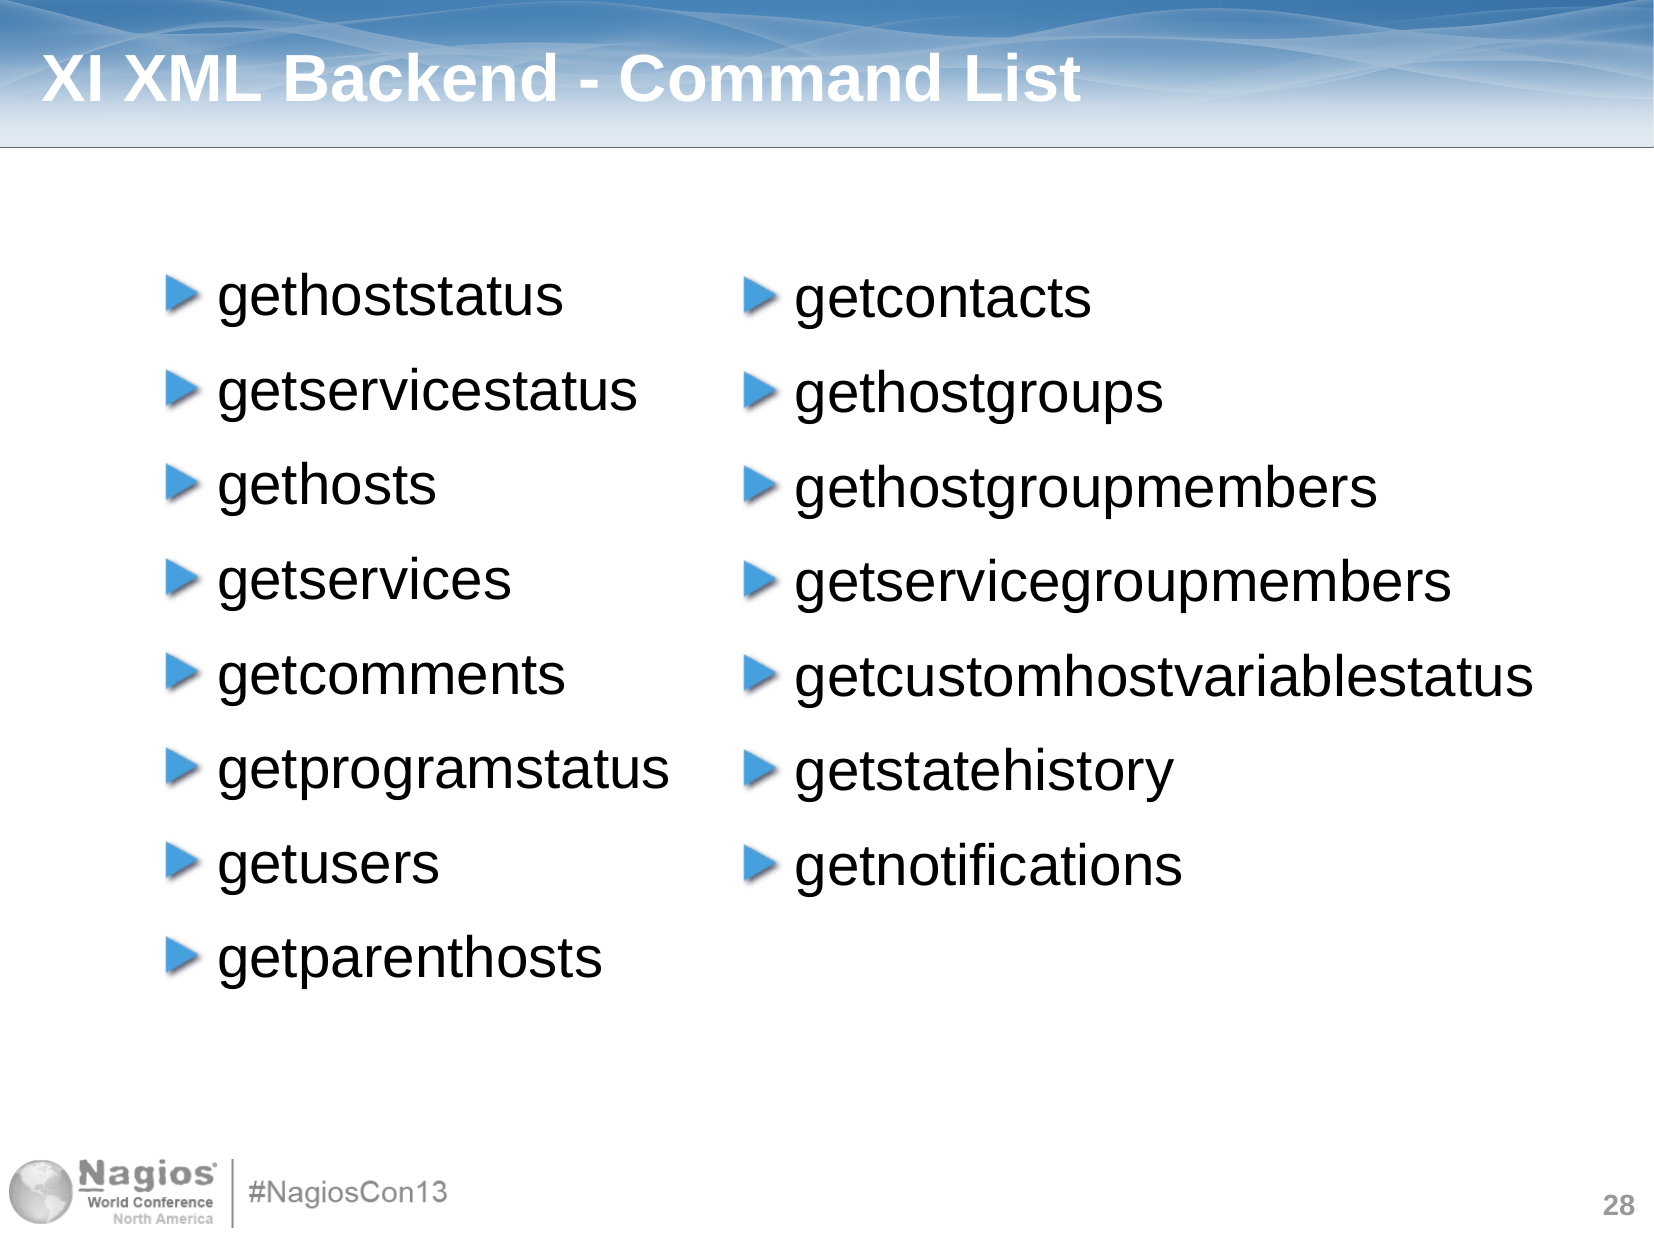

# XI XML Backend - Command List
gethoststatus
getservicestatus
gethosts
getservices
getcomments
getprogramstatus
getusers
getparenthosts
getcontacts
gethostgroups
gethostgroupmembers
getservicegroupmembers
getcustomhostvariablestatus
getstatehistory
getnotifications
28